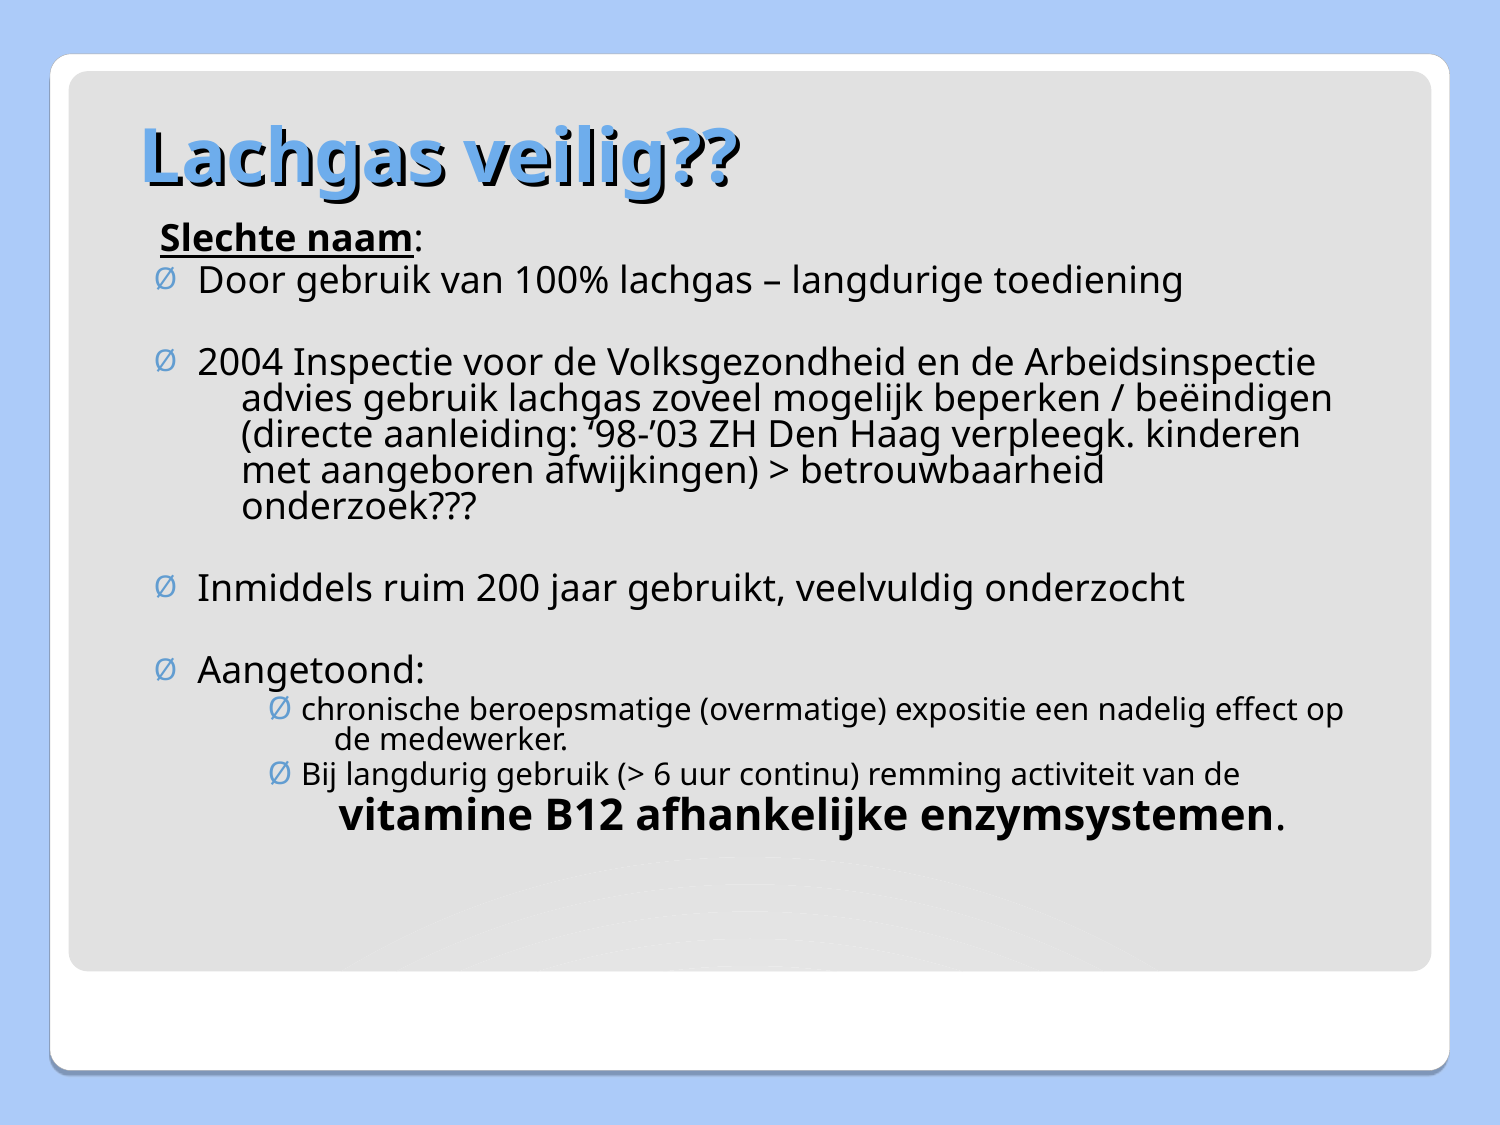

Lachgas veilig??
# Slechte naam:
Door gebruik van 100% lachgas – langdurige toediening
2004 Inspectie voor de Volksgezondheid en de Arbeidsinspectie advies gebruik lachgas zoveel mogelijk beperken / beëindigen (directe aanleiding: ‘98-’03 ZH Den Haag verpleegk. kinderen met aangeboren afwijkingen) > betrouwbaarheid onderzoek???
Inmiddels ruim 200 jaar gebruikt, veelvuldig onderzocht
Aangetoond:
chronische beroepsmatige (overmatige) expositie een nadelig effect op de medewerker.
Bij langdurig gebruik (> 6 uur continu) remming activiteit van de
 vitamine B12 afhankelijke enzymsystemen.